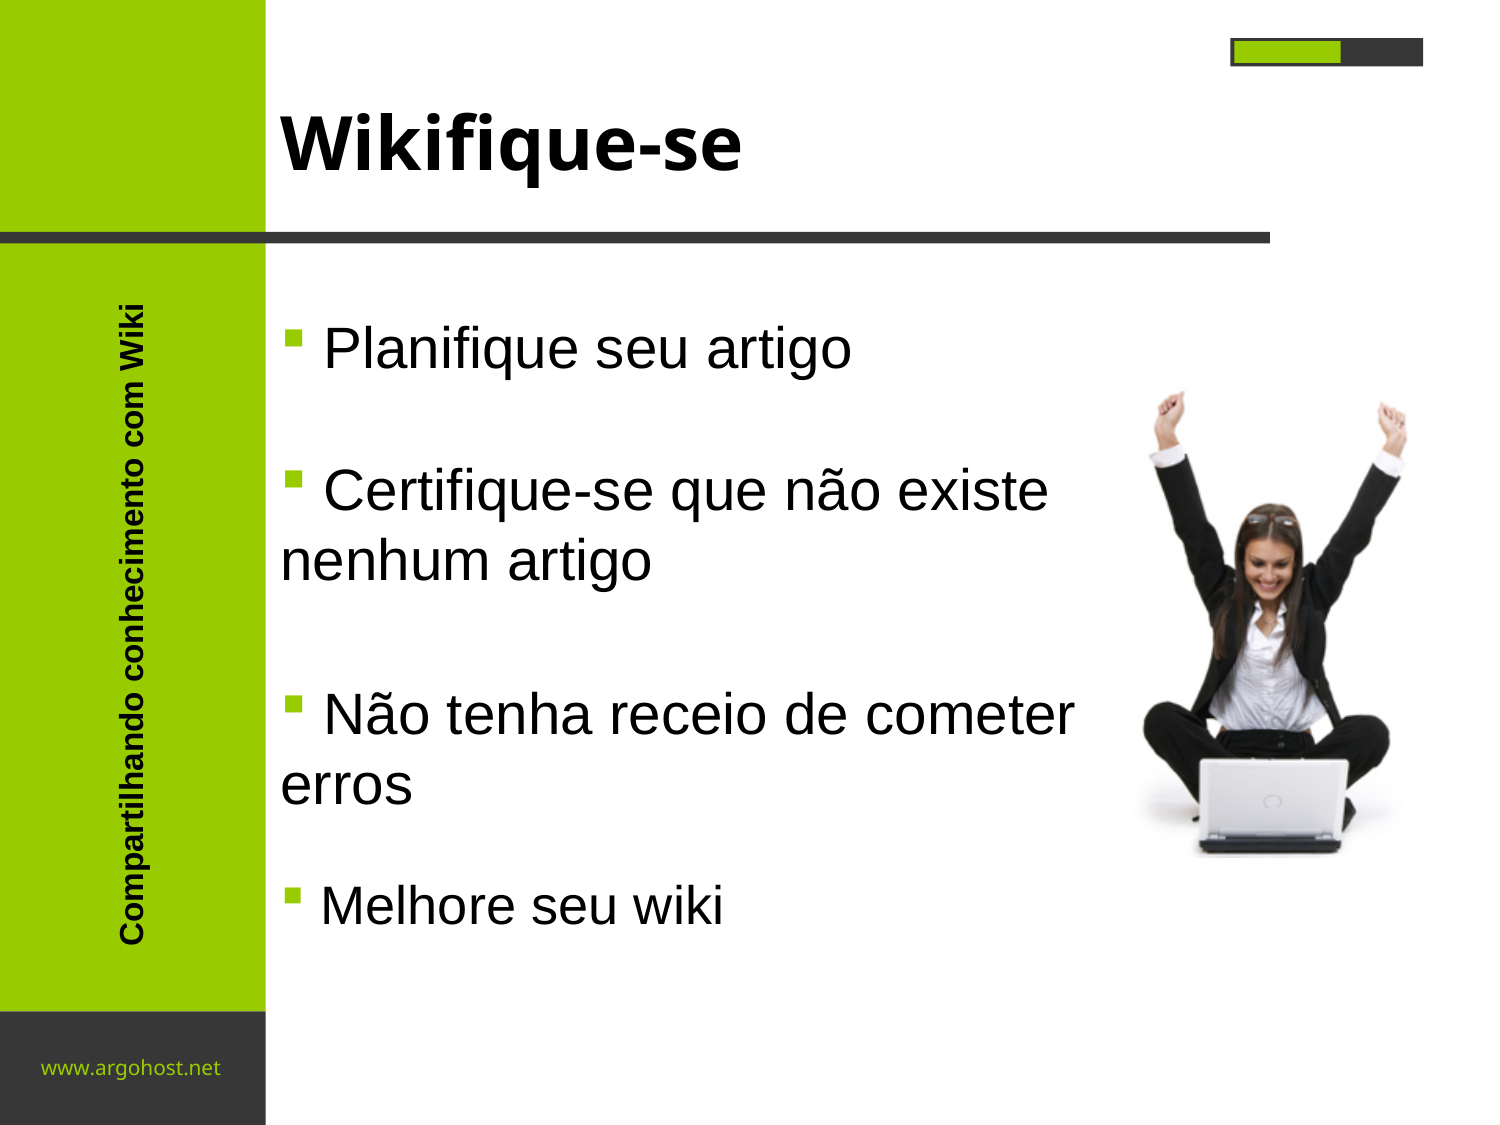

Wikifique-se
 Planifique seu artigo
 Certifique-se que não existe nenhum artigo
Compartilhando conhecimento com Wiki
 Não tenha receio de cometer erros
 Melhore seu wiki
www.argohost.net